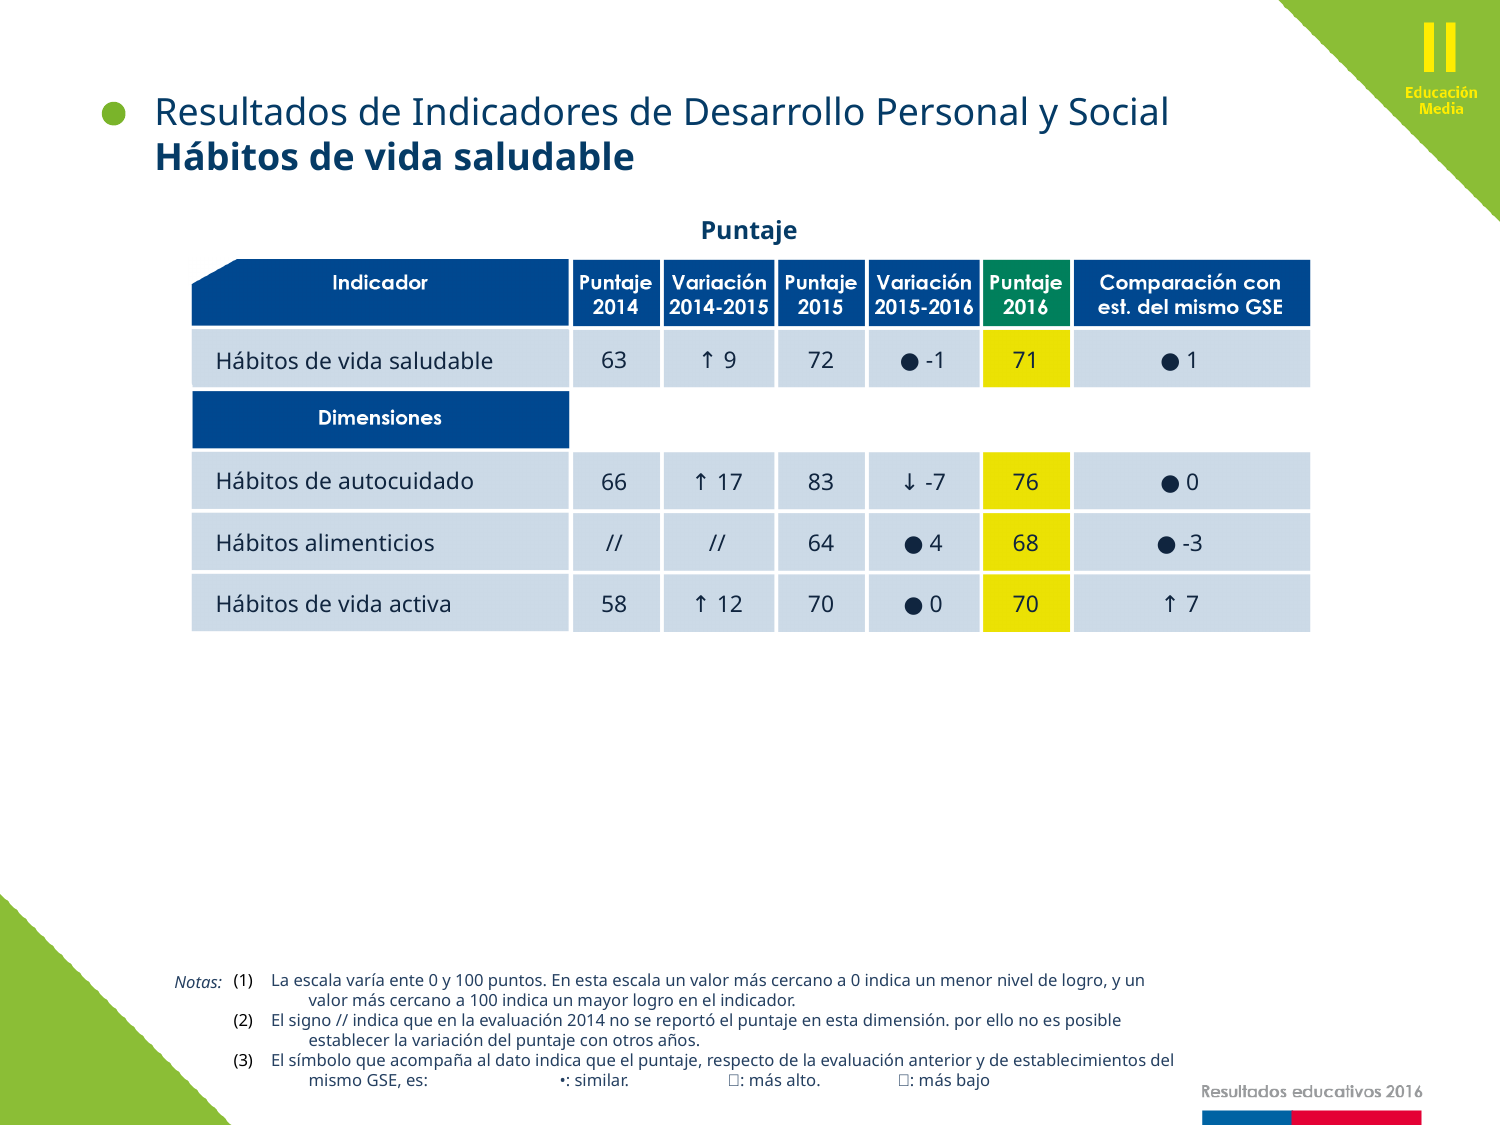

Resultados de Indicadores de Desarrollo Personal y Social
Hábitos de vida saludable
Puntaje
Hábitos de vida saludable
63
↑ 9
72
● -1
71
● 1
Hábitos de autocuidado
66
↑ 17
83
↓ -7
76
● 0
Hábitos alimenticios
//
//
64
● 4
68
● -3
Hábitos de vida activa
58
↑ 12
70
● 0
70
↑ 7
La escala varía ente 0 y 100 puntos. En esta escala un valor más cercano a 0 indica un menor nivel de logro, y un valor más cercano a 100 indica un mayor logro en el indicador.
El signo // indica que en la evaluación 2014 no se reportó el puntaje en esta dimensión. por ello no es posible establecer la variación del puntaje con otros años.
El símbolo que acompaña al dato indica que el puntaje, respecto de la evaluación anterior y de establecimientos del mismo GSE, es: •: similar. : más alto. : más bajo
Notas: